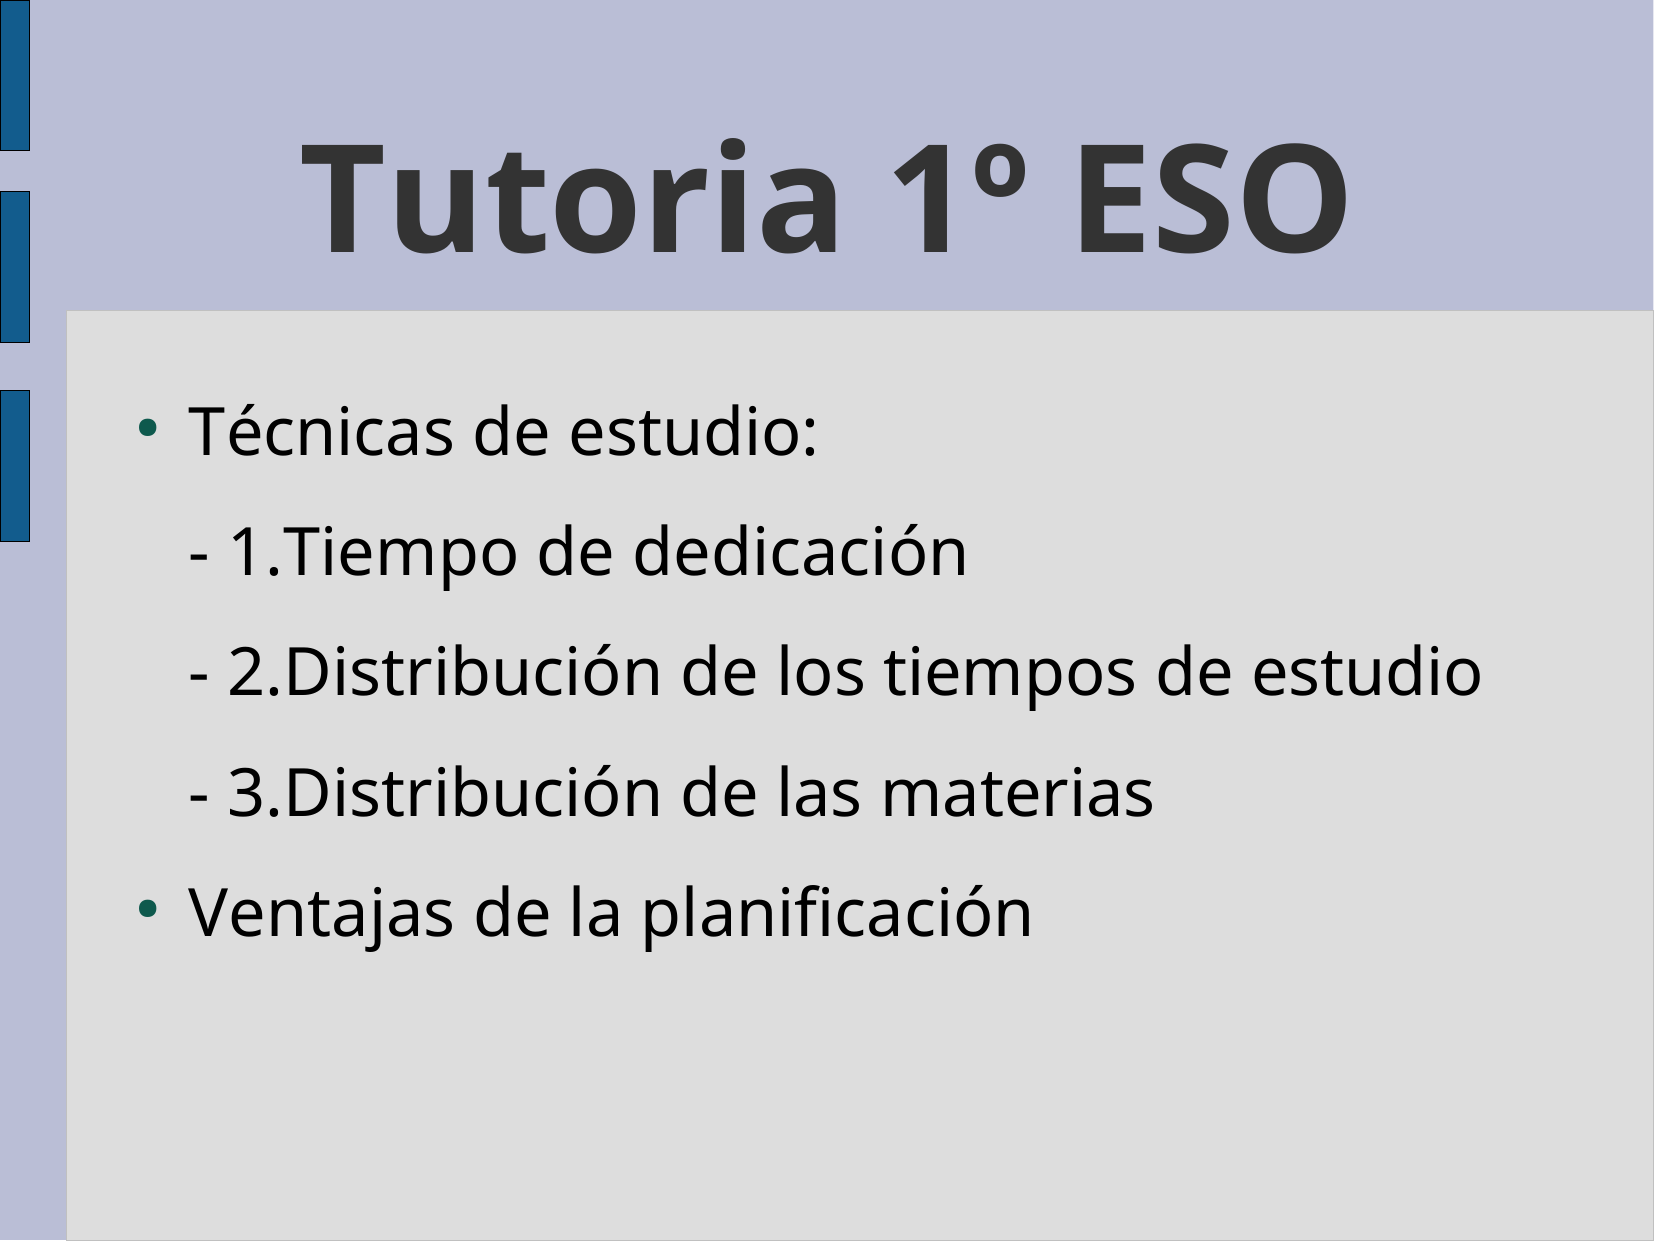

# Tutoria 1º ESO
Técnicas de estudio:
- 1.Tiempo de dedicación
- 2.Distribución de los tiempos de estudio
- 3.Distribución de las materias
Ventajas de la planificación